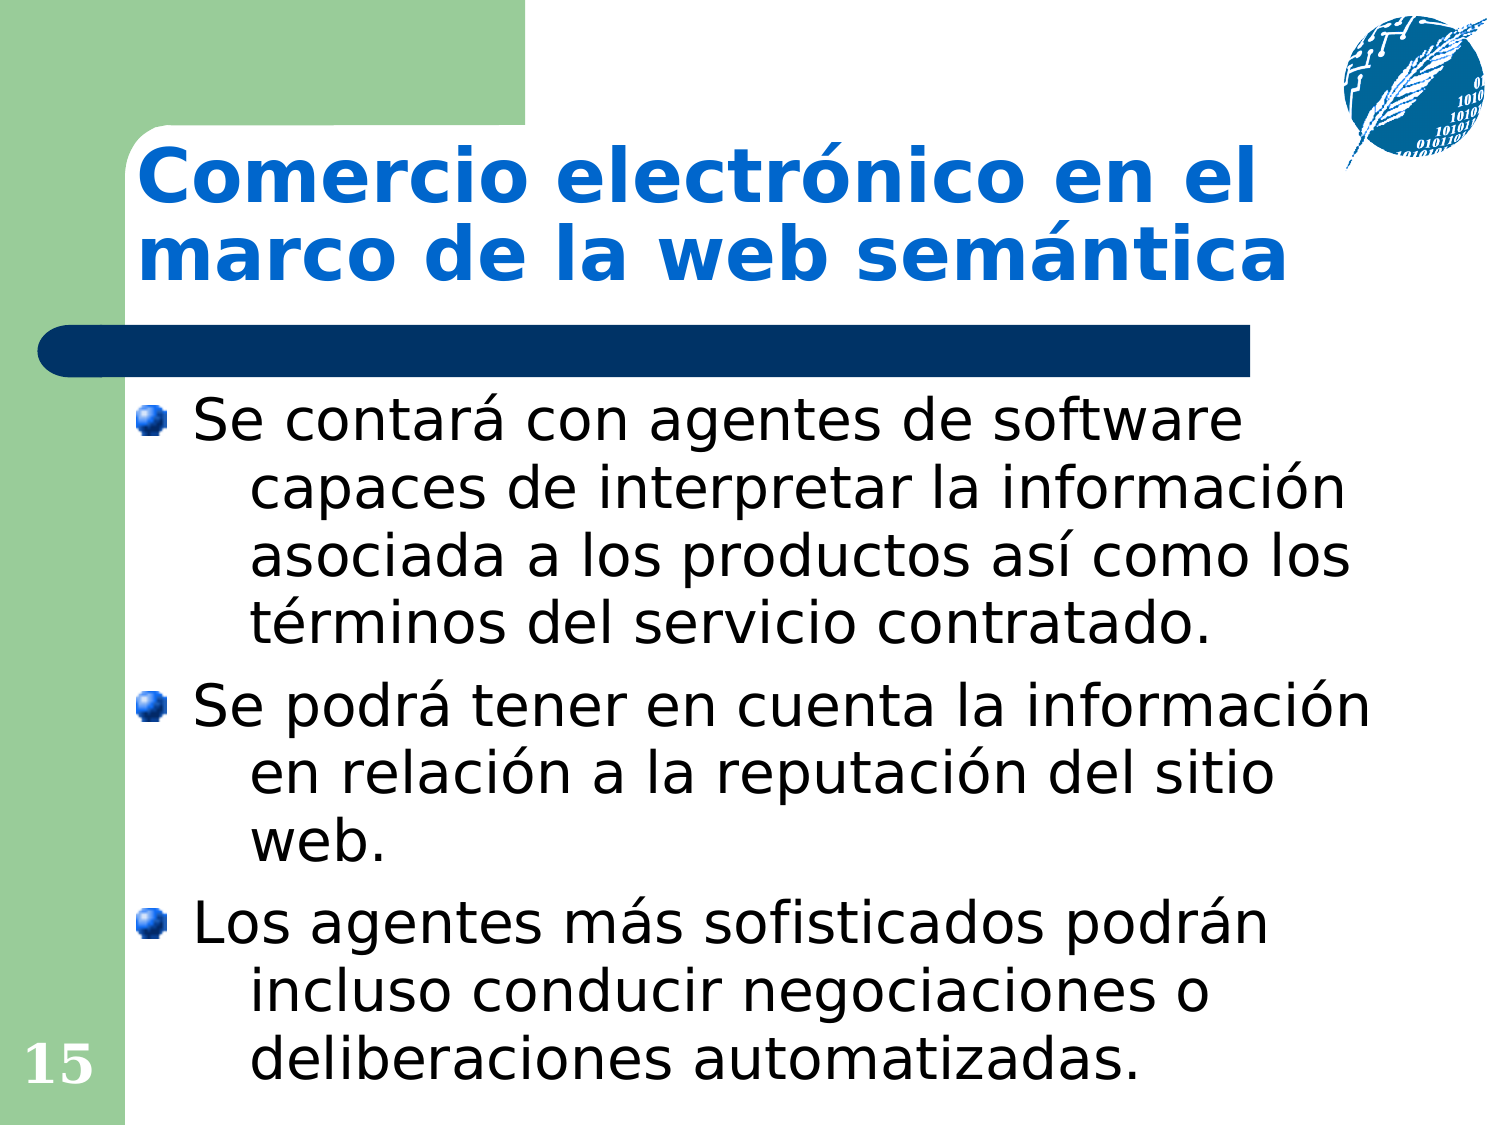

# Comercio electrónico en el marco de la web semántica
Se contará con agentes de software capaces de interpretar la información asociada a los productos así como los términos del servicio contratado.
Se podrá tener en cuenta la información en relación a la reputación del sitio web.
Los agentes más sofisticados podrán incluso conducir negociaciones o deliberaciones automatizadas.
15